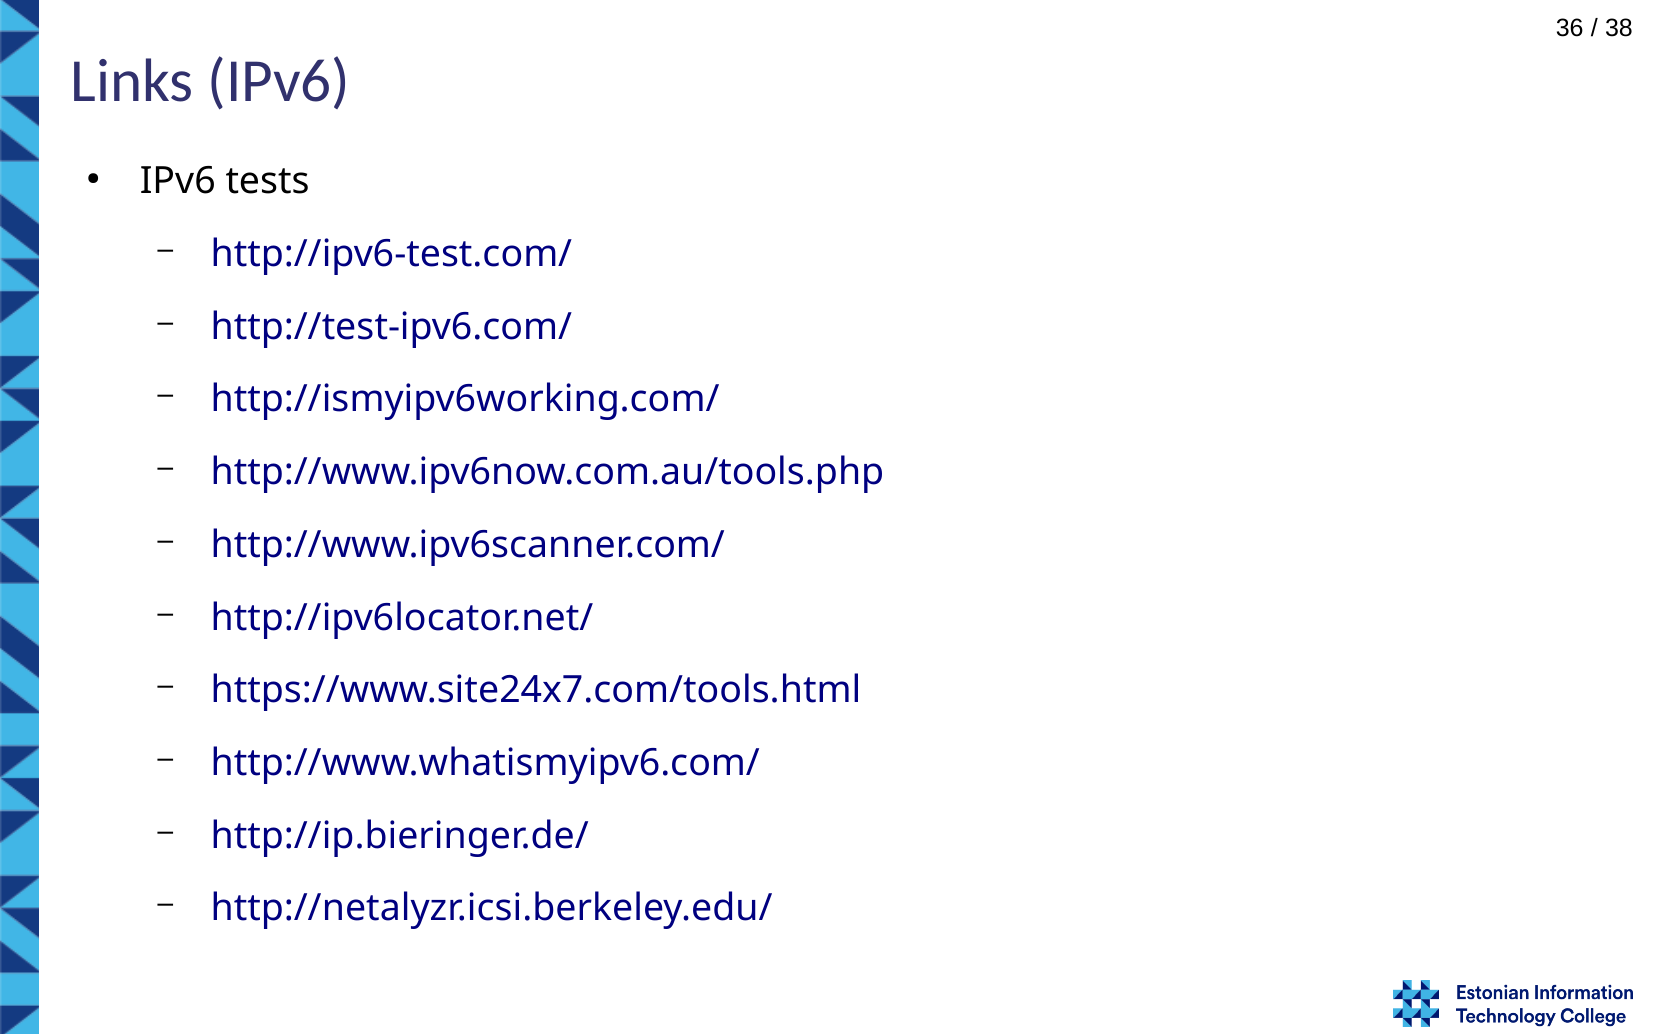

# Links (IPv6)
IPv6 tests
http://ipv6-test.com/
http://test-ipv6.com/
http://ismyipv6working.com/
http://www.ipv6now.com.au/tools.php
http://www.ipv6scanner.com/
http://ipv6locator.net/
https://www.site24x7.com/tools.html
http://www.whatismyipv6.com/
http://ip.bieringer.de/
http://netalyzr.icsi.berkeley.edu/